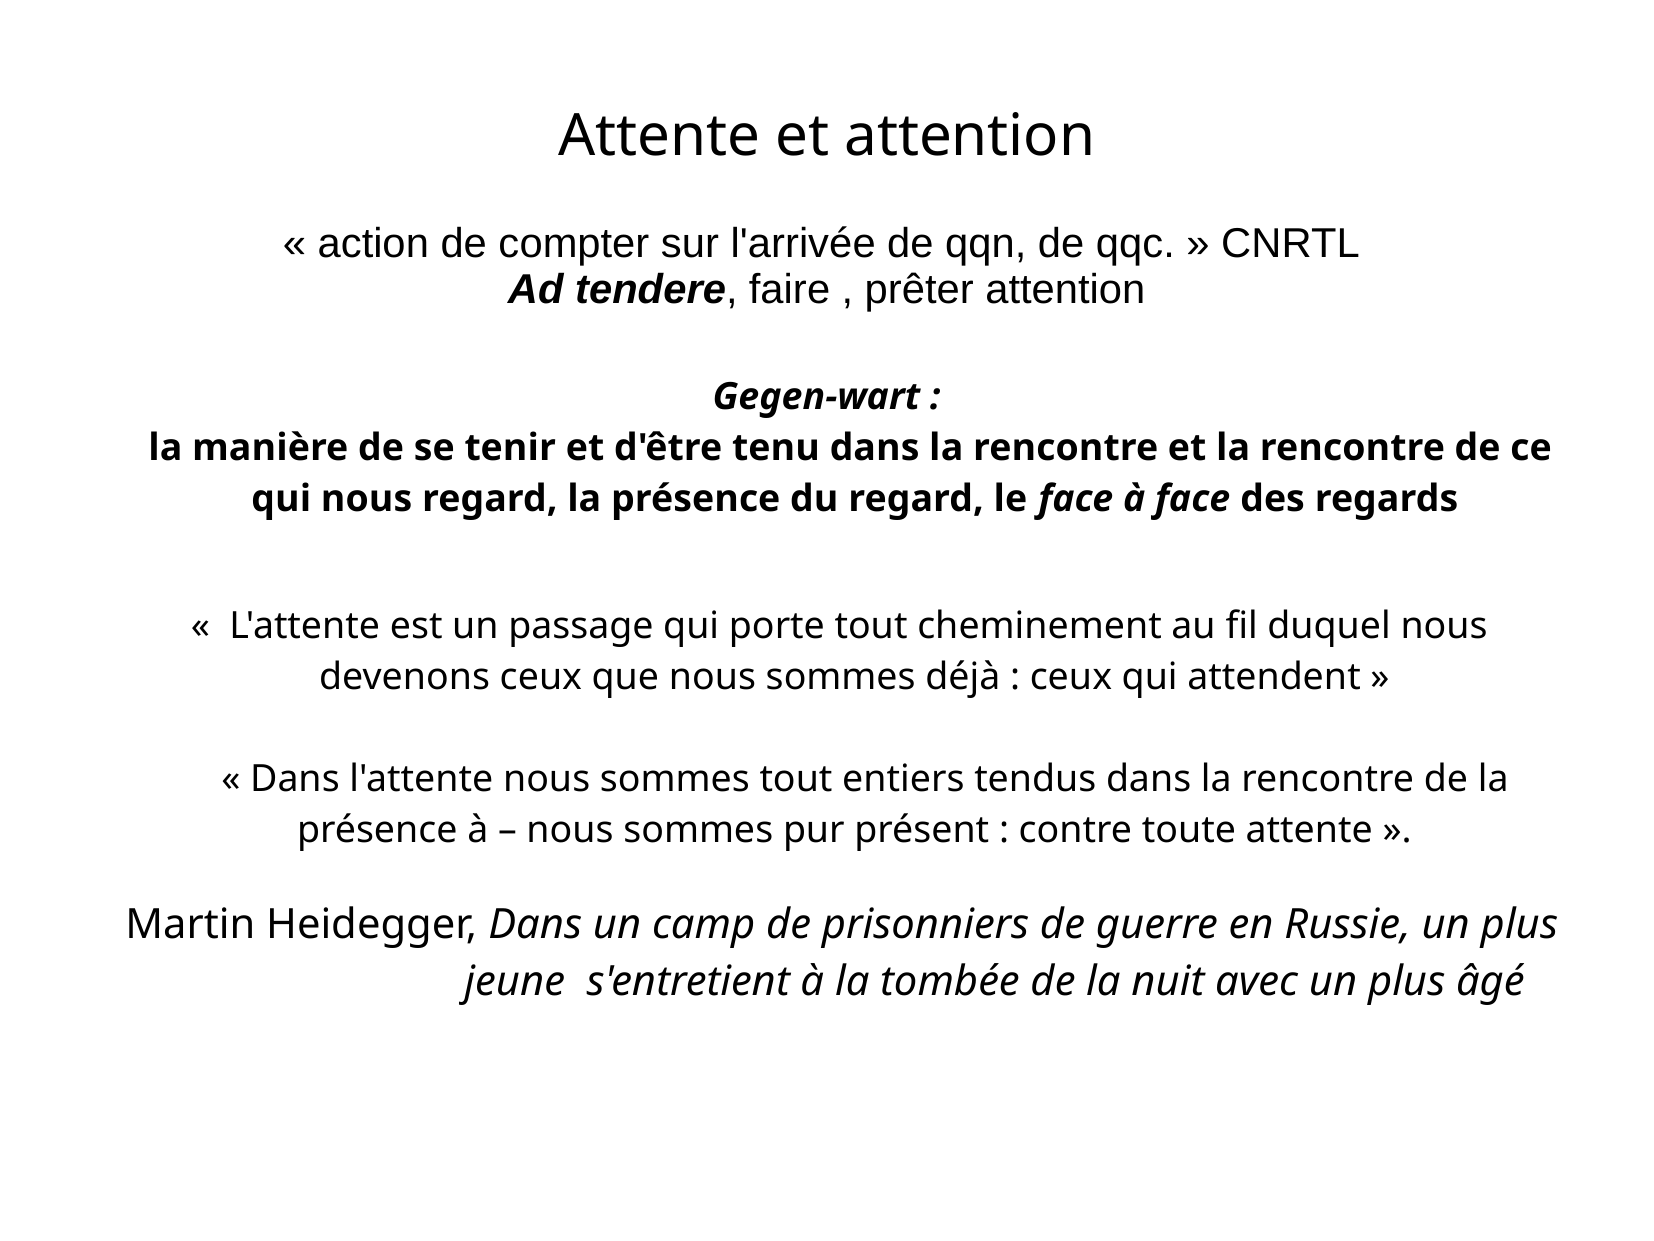

# Attente et attention
« action de compter sur l'arrivée de qqn, de qqc. » CNRTL
Ad tendere, faire , prêter attention
Gegen-wart :
 la manière de se tenir et d'être tenu dans la rencontre et la rencontre de ce qui nous regard, la présence du regard, le face à face des regards
 «  L'attente est un passage qui porte tout cheminement au fil duquel nous devenons ceux que nous sommes déjà : ceux qui attendent »
 « Dans l'attente nous sommes tout entiers tendus dans la rencontre de la présence à – nous sommes pur présent : contre toute attente ».
 Martin Heidegger, Dans un camp de prisonniers de guerre en Russie, un plus jeune s'entretient à la tombée de la nuit avec un plus âgé